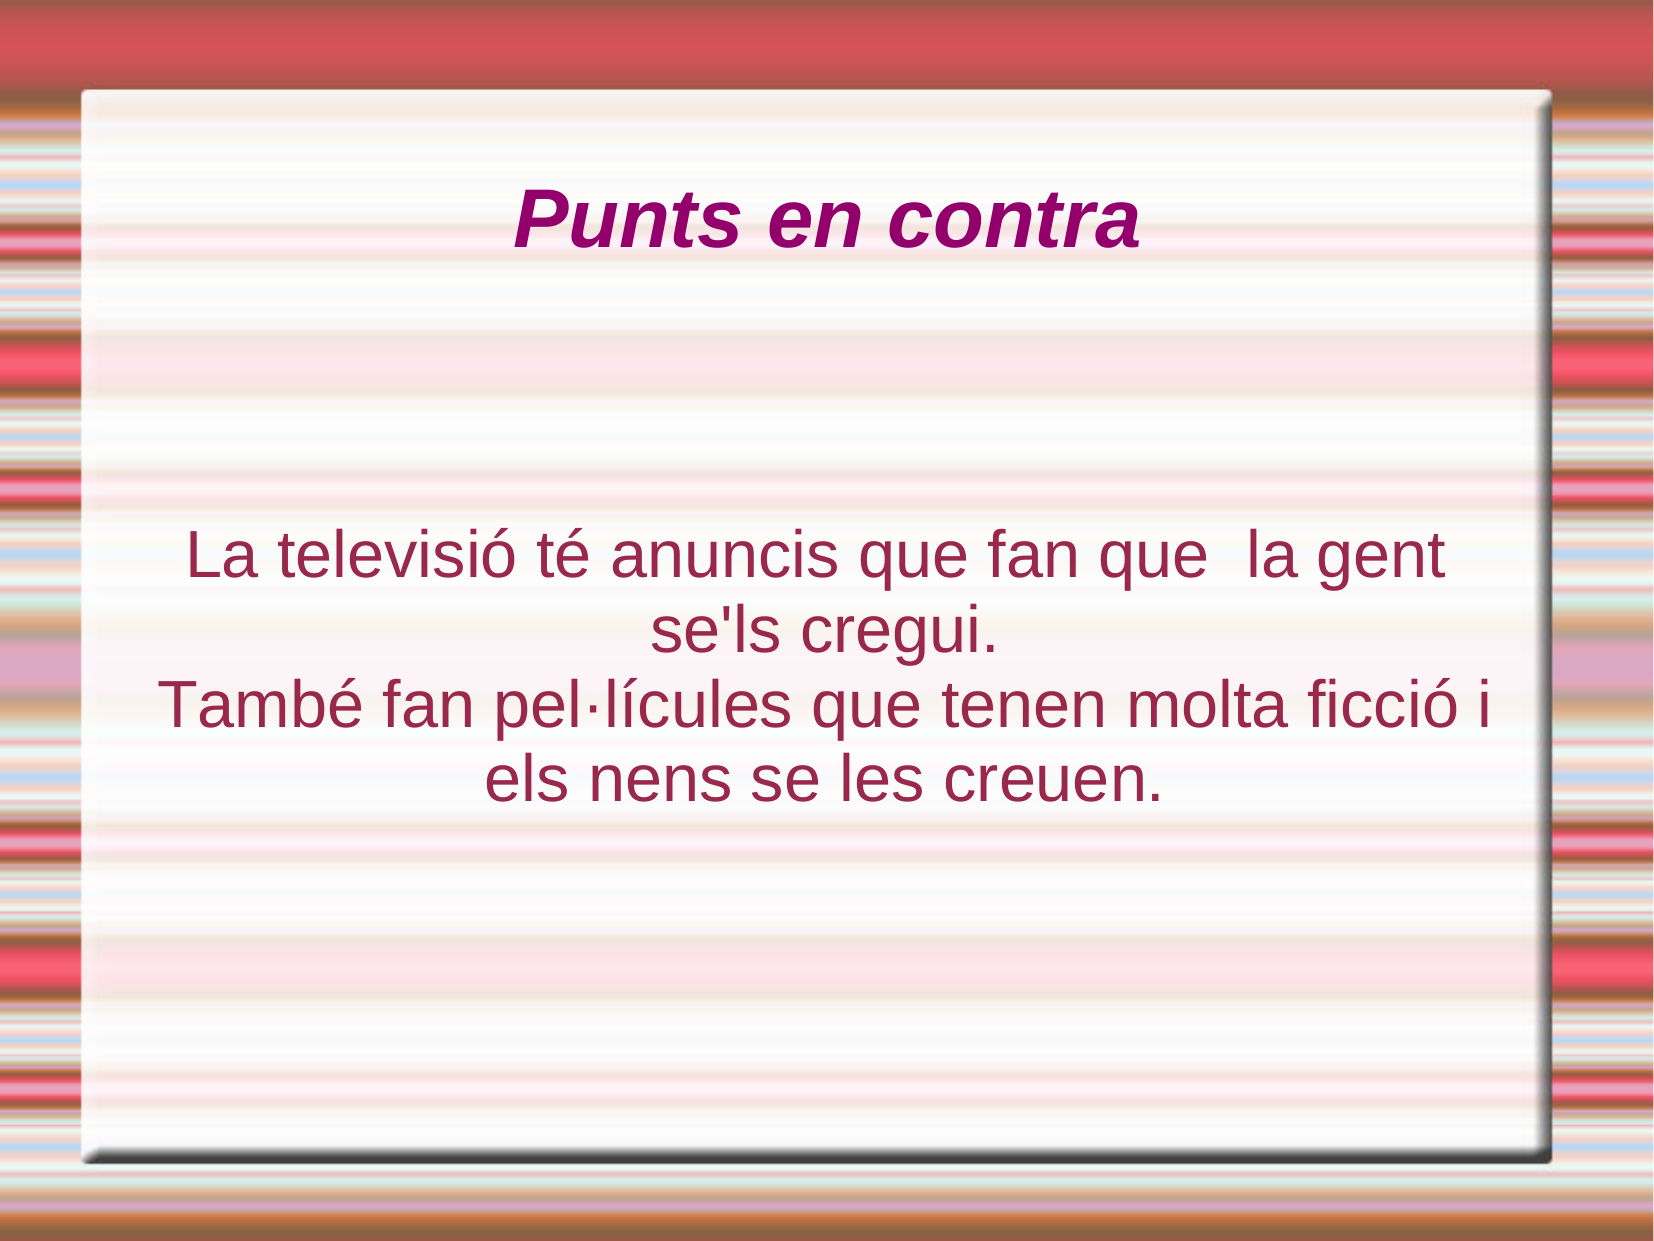

# Punts en contra
La televisió té anuncis que fan que la gent
se'ls cregui.
També fan pel·lícules que tenen molta ficció i els nens se les creuen.